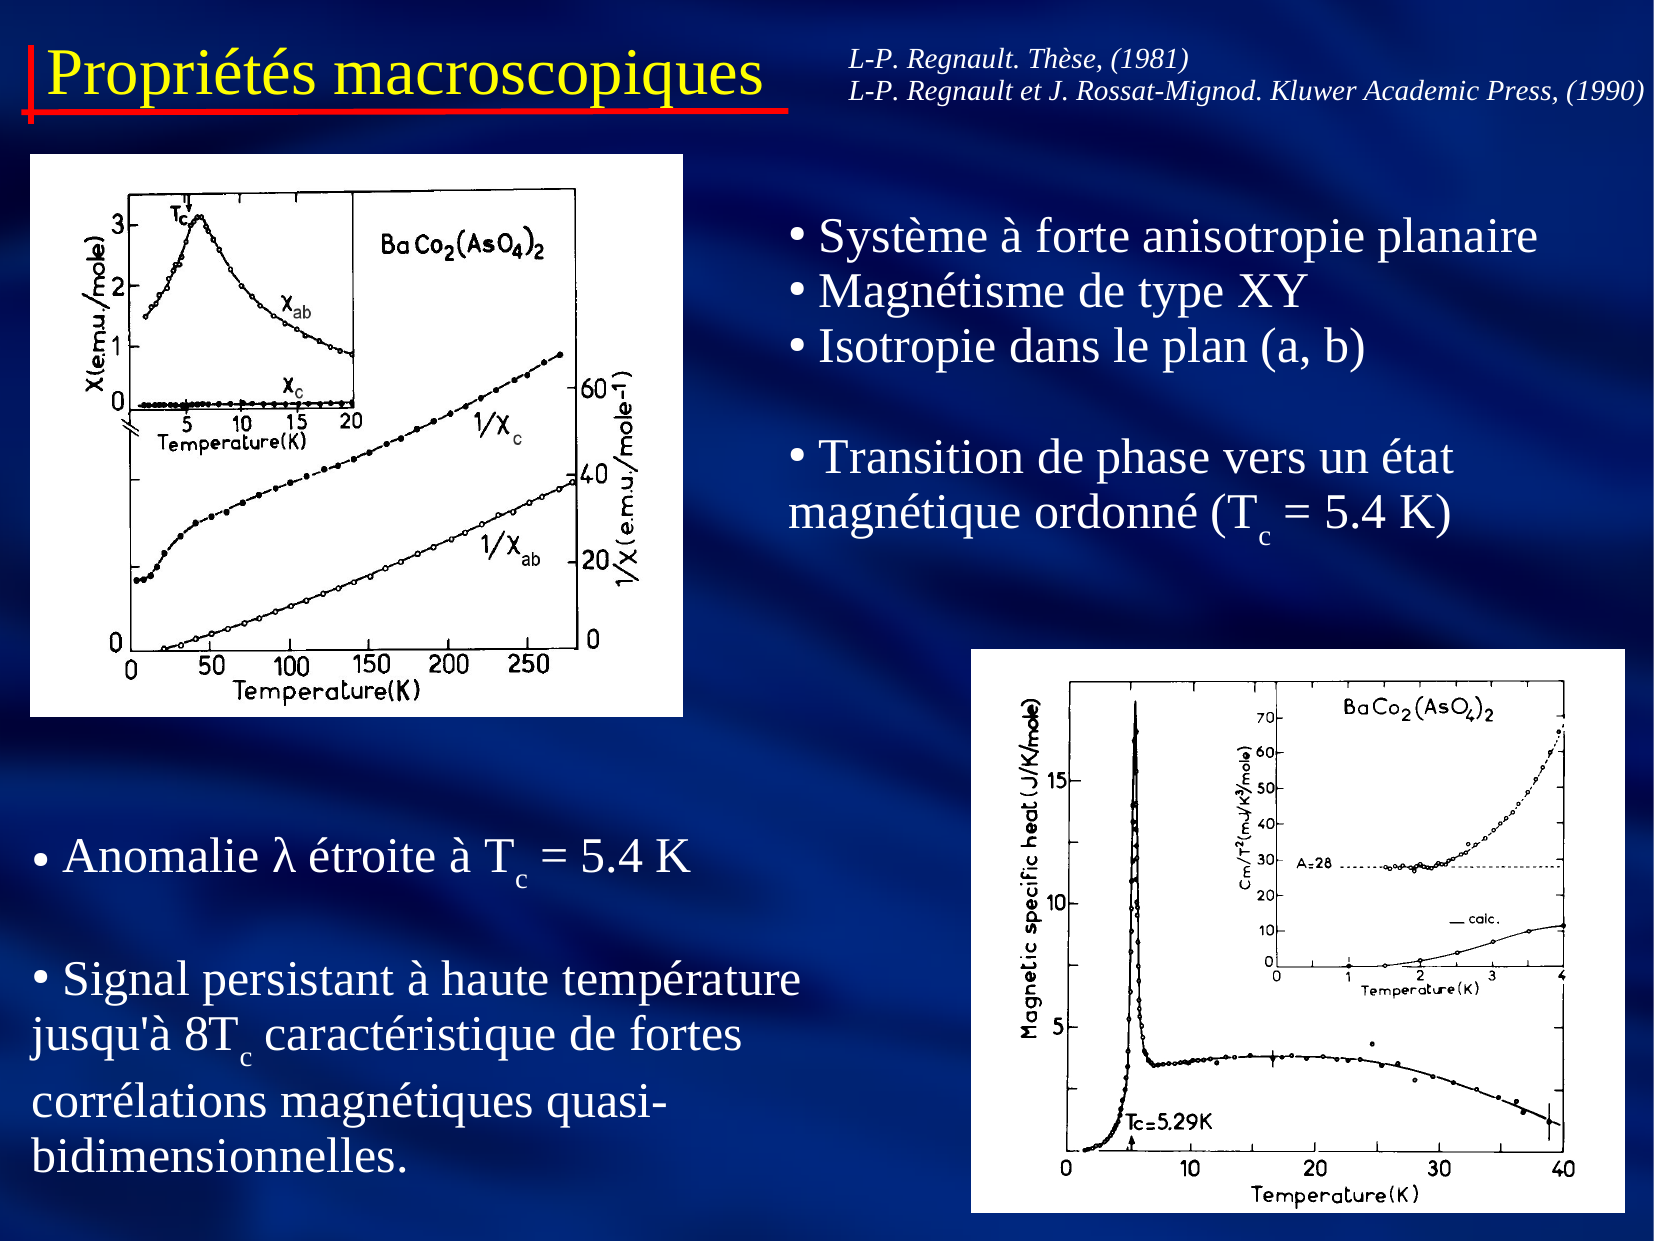

Propriétés macroscopiques
L-P. Regnault. Thèse, (1981)
L-P. Regnault et J. Rossat-Mignod. Kluwer Academic Press, (1990)
 Système à forte anisotropie planaire
 Magnétisme de type XY
 Isotropie dans le plan (a, b)
 Transition de phase vers un état magnétique ordonné (Tc = 5.4 K)
 Anomalie λ étroite à Tc = 5.4 K
 Signal persistant à haute température jusqu'à 8Tc caractéristique de fortes corrélations magnétiques quasi-bidimensionnelles.